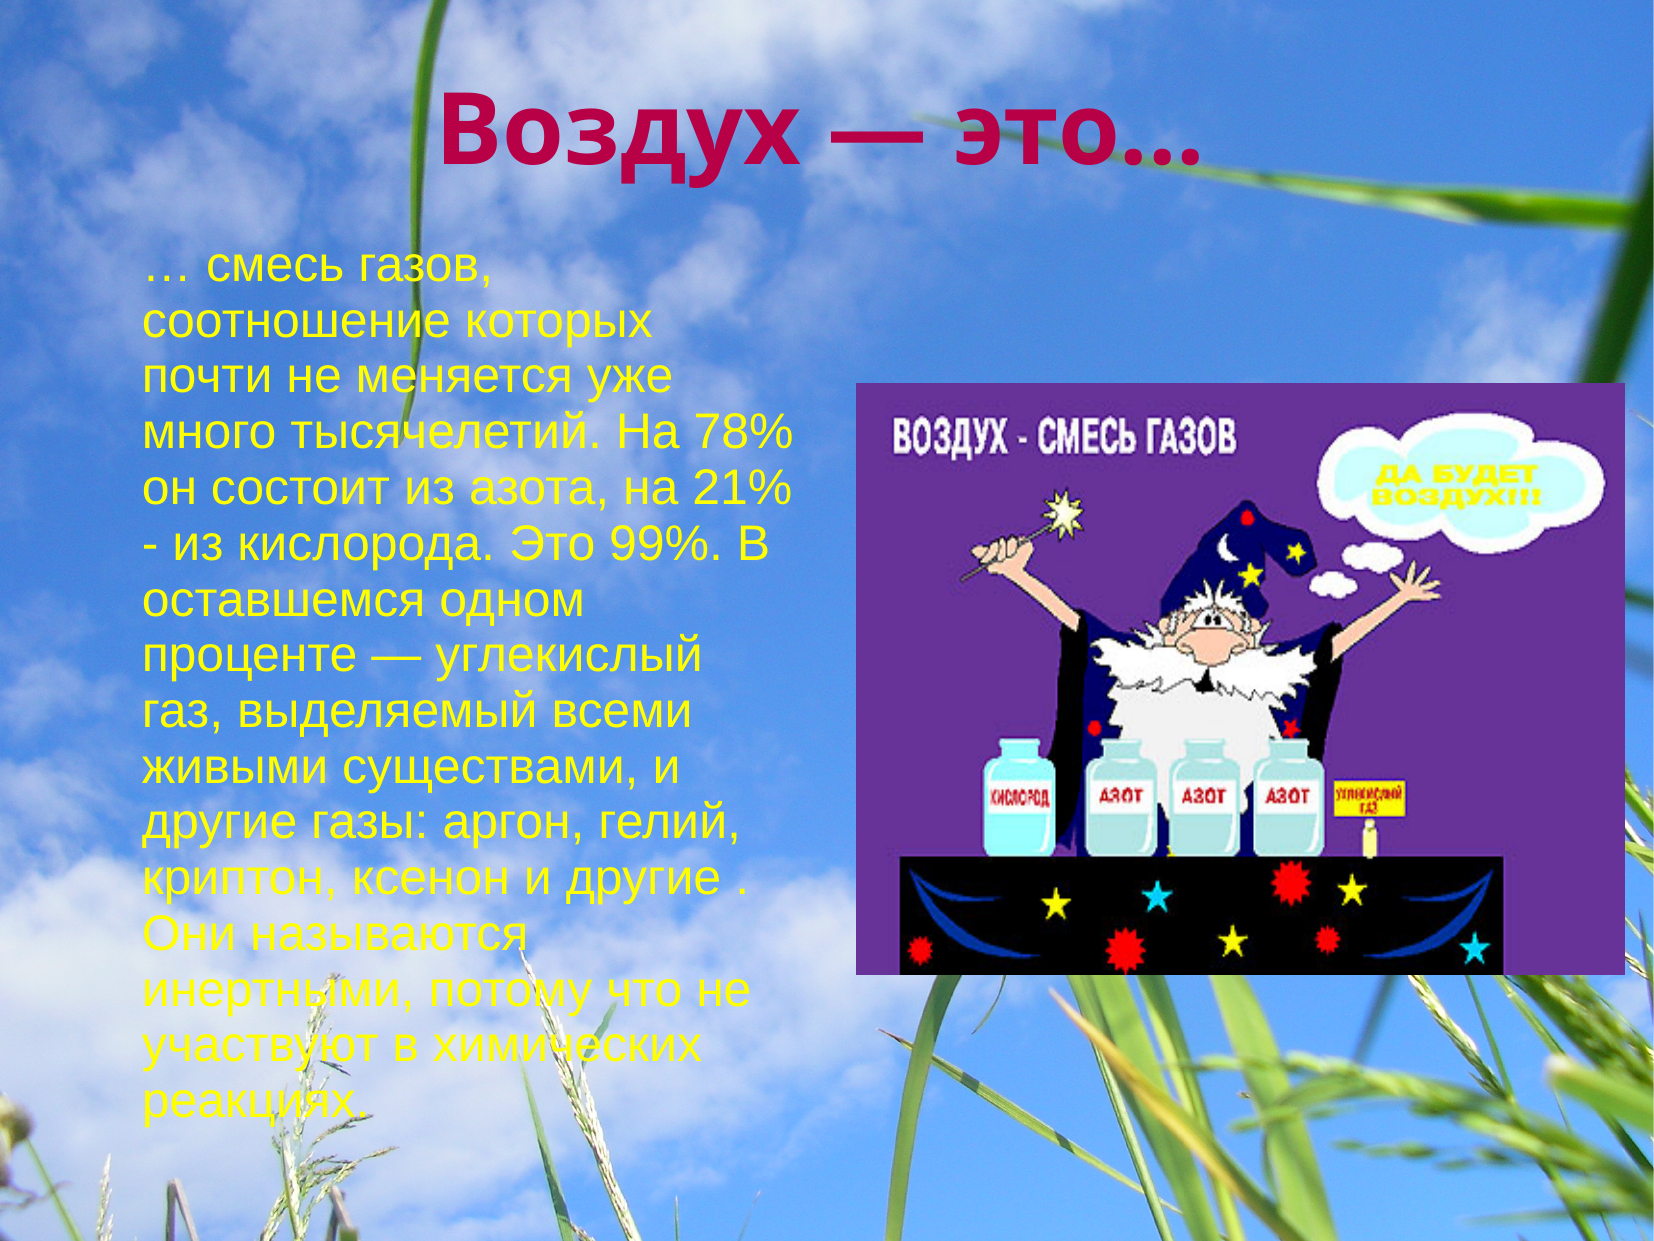

# Воздух — это...
… смесь газов, соотношение которых почти не меняется уже много тысячелетий. На 78% он состоит из азота, на 21% - из кислорода. Это 99%. В оставшемся одном проценте — углекислый газ, выделяемый всеми живыми существами, и другие газы: аргон, гелий, криптон, ксенон и другие . Они называются инертными, потому что не участвуют в химических реакциях.